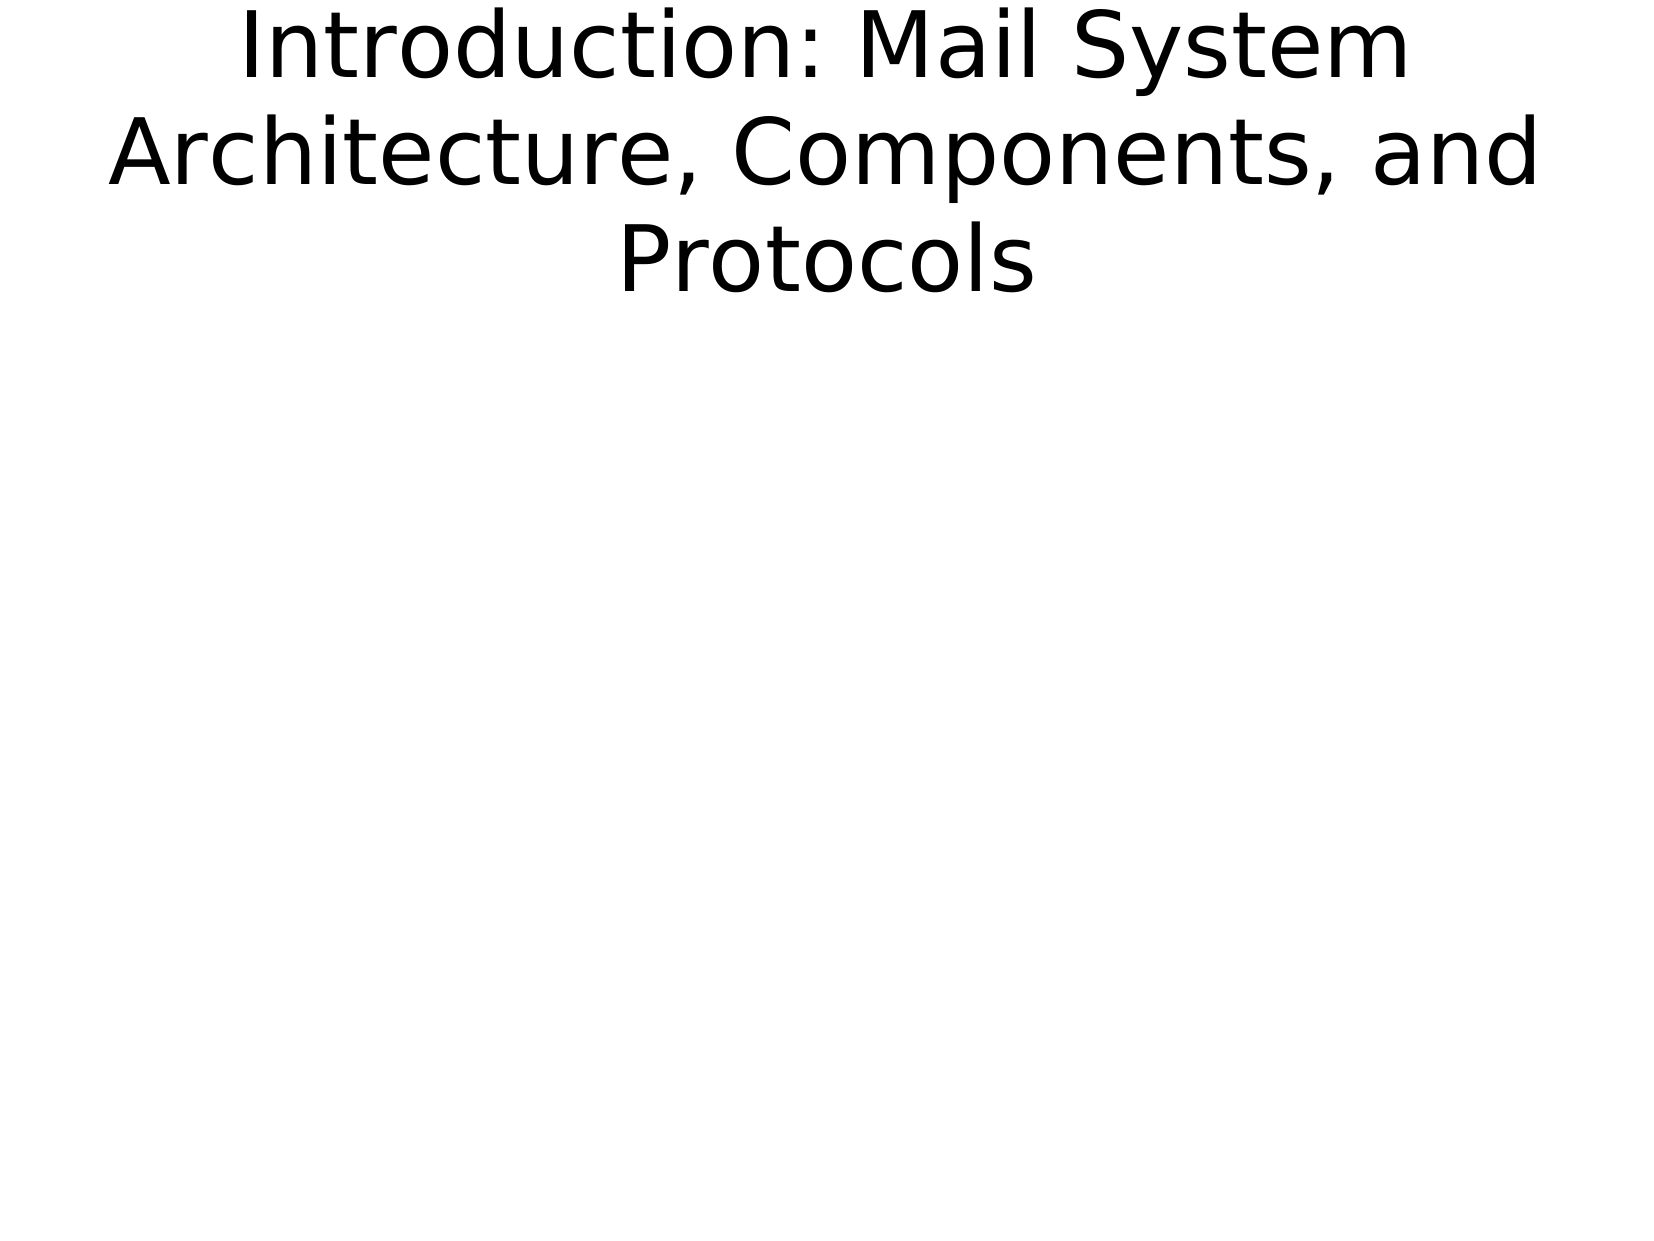

# Introduction: Mail System Architecture, Components, and Protocols